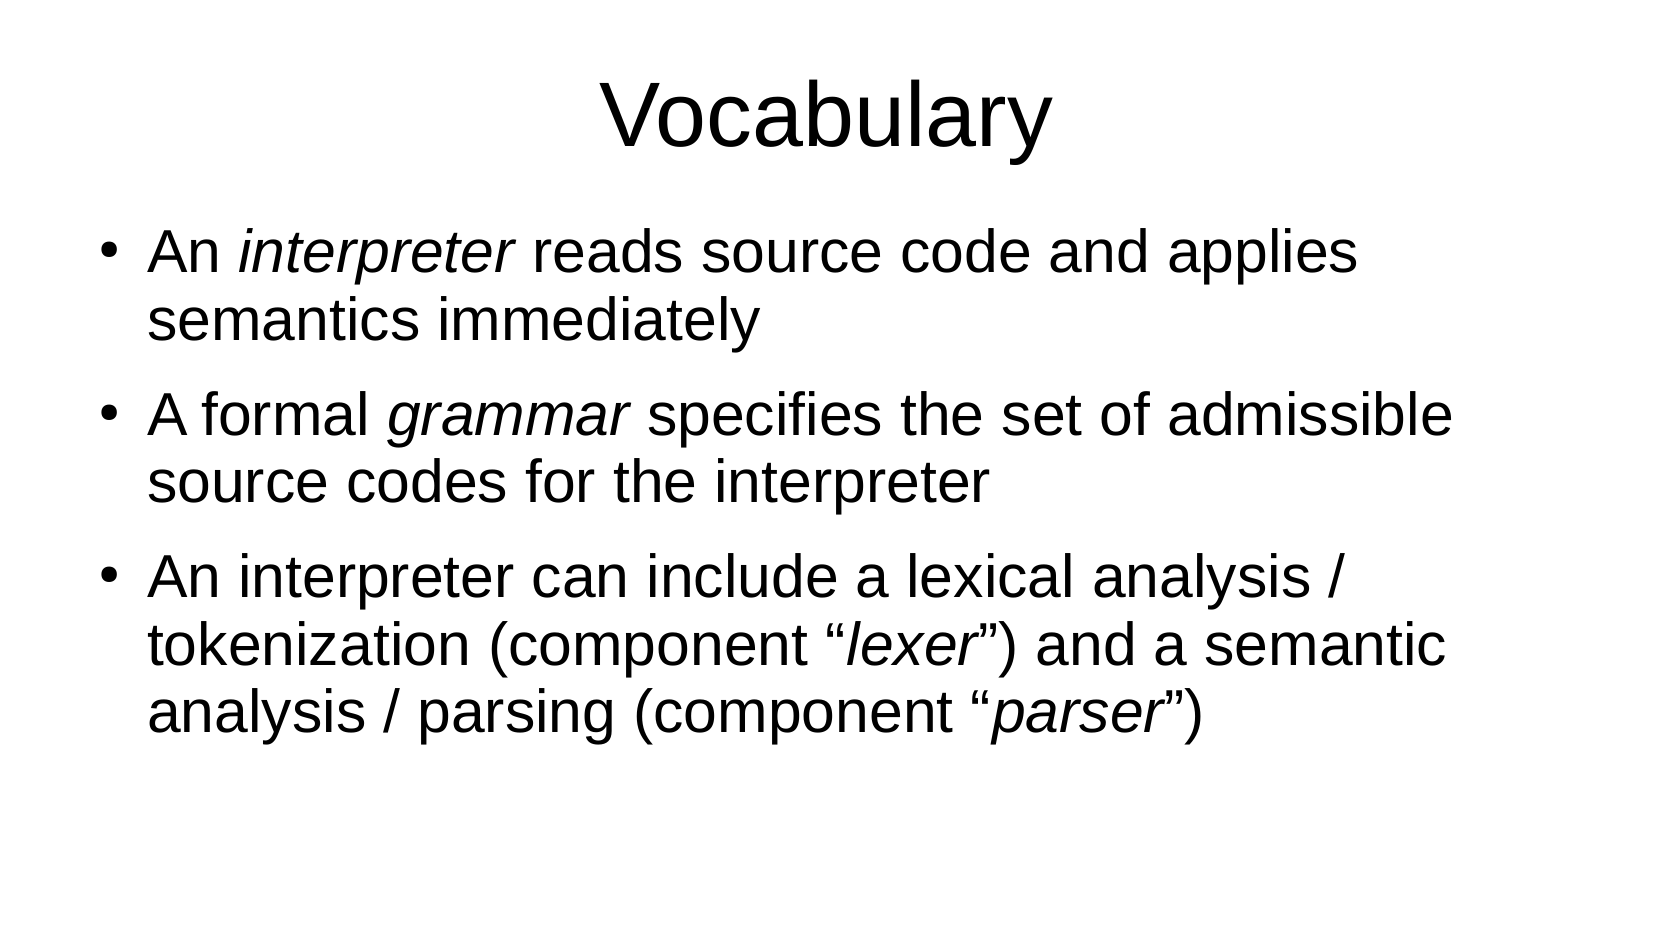

# Vocabulary
An interpreter reads source code and applies semantics immediately
A formal grammar specifies the set of admissible source codes for the interpreter
An interpreter can include a lexical analysis / tokenization (component “lexer”) and a semantic analysis / parsing (component “parser”)